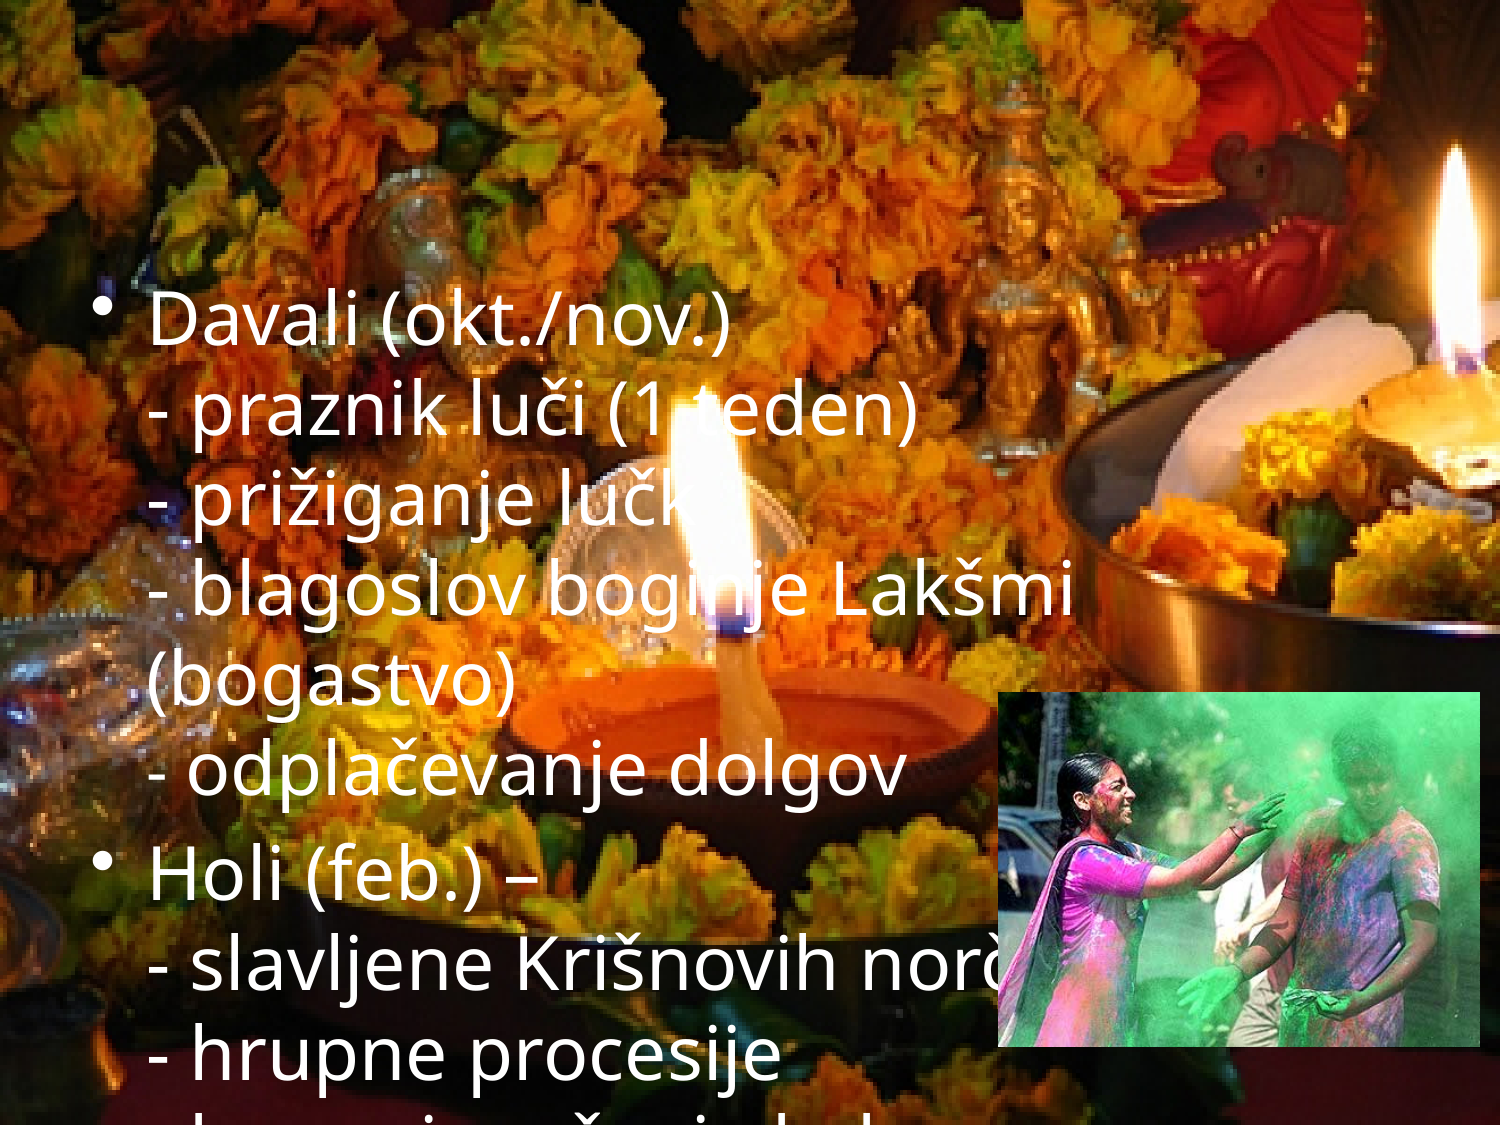

#
Davali (okt./nov.)
- praznik luči (1 teden)
- prižiganje lučk
- blagoslov boginje Lakšmi (bogastvo)
- odplačevanje dolgov
Holi (feb.) –
- slavljene Krišnovih norčij
- hrupne procesije
- kresovi, pečenje kokosov